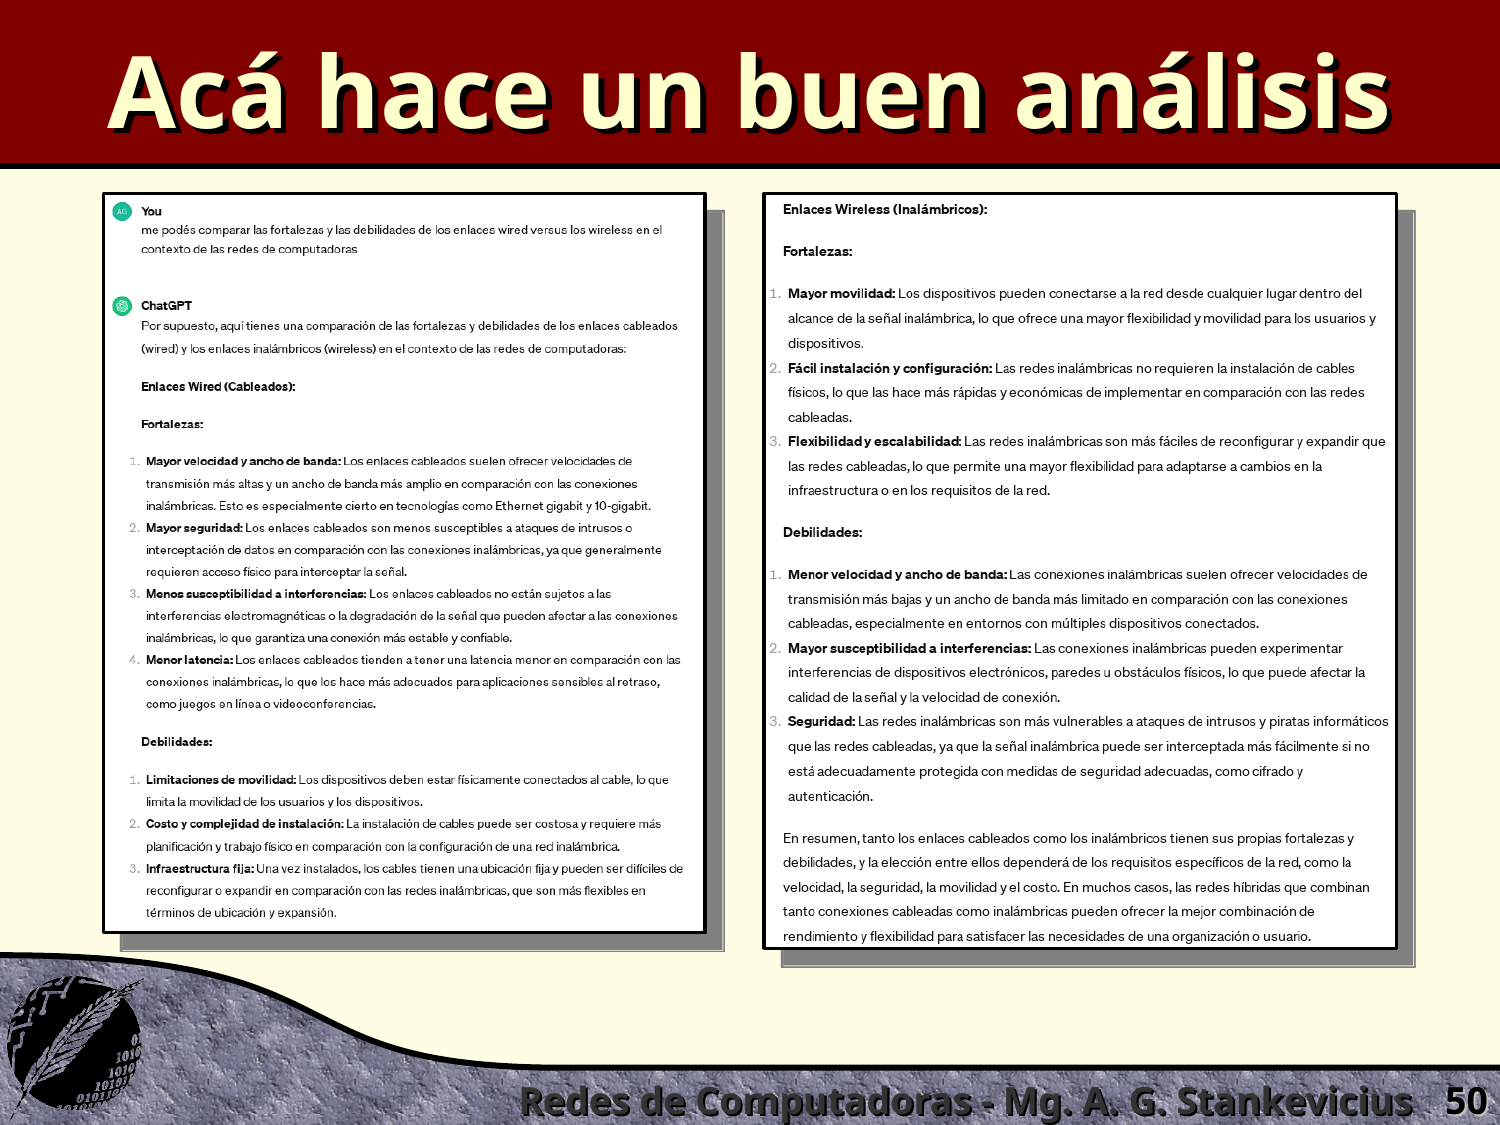

# Acá hace un buen análisis
50